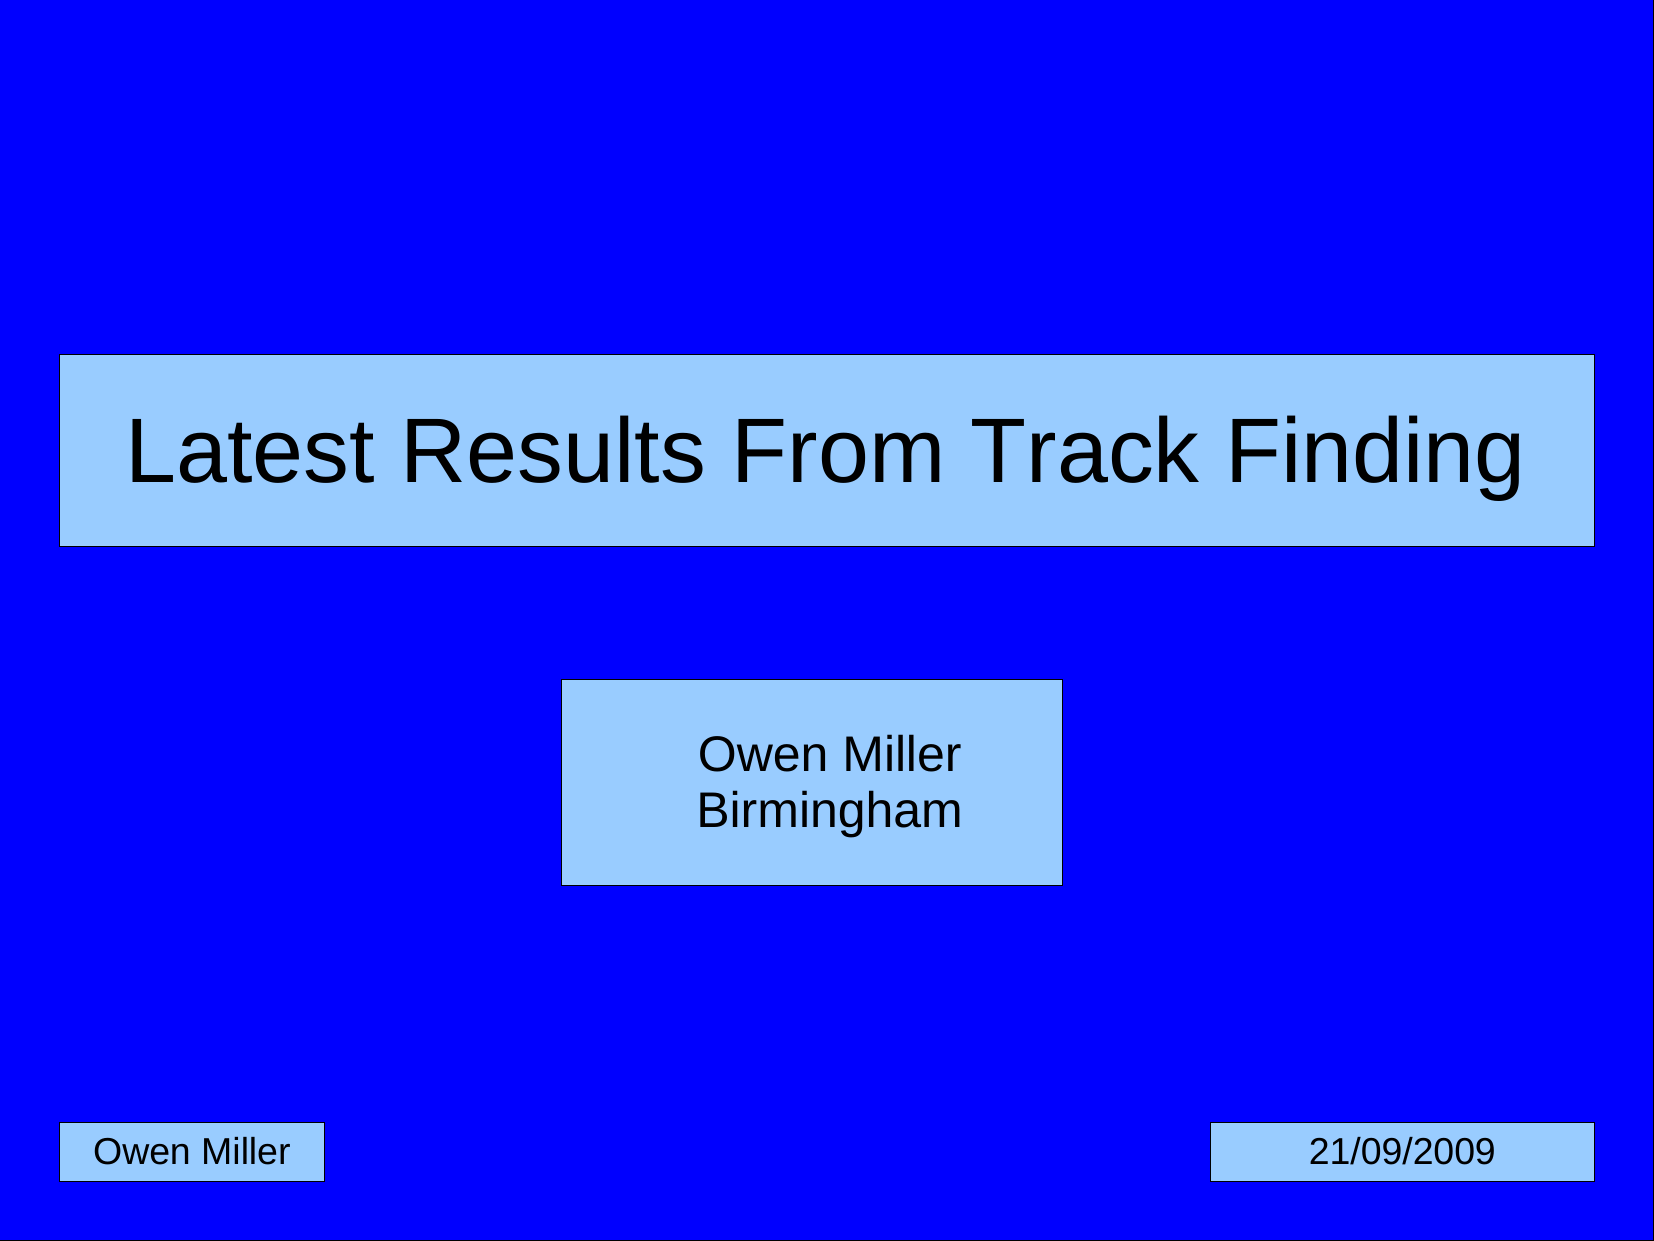

# Latest Results From Track Finding
Owen Miller
Birmingham
Owen Miller
21/09/2009